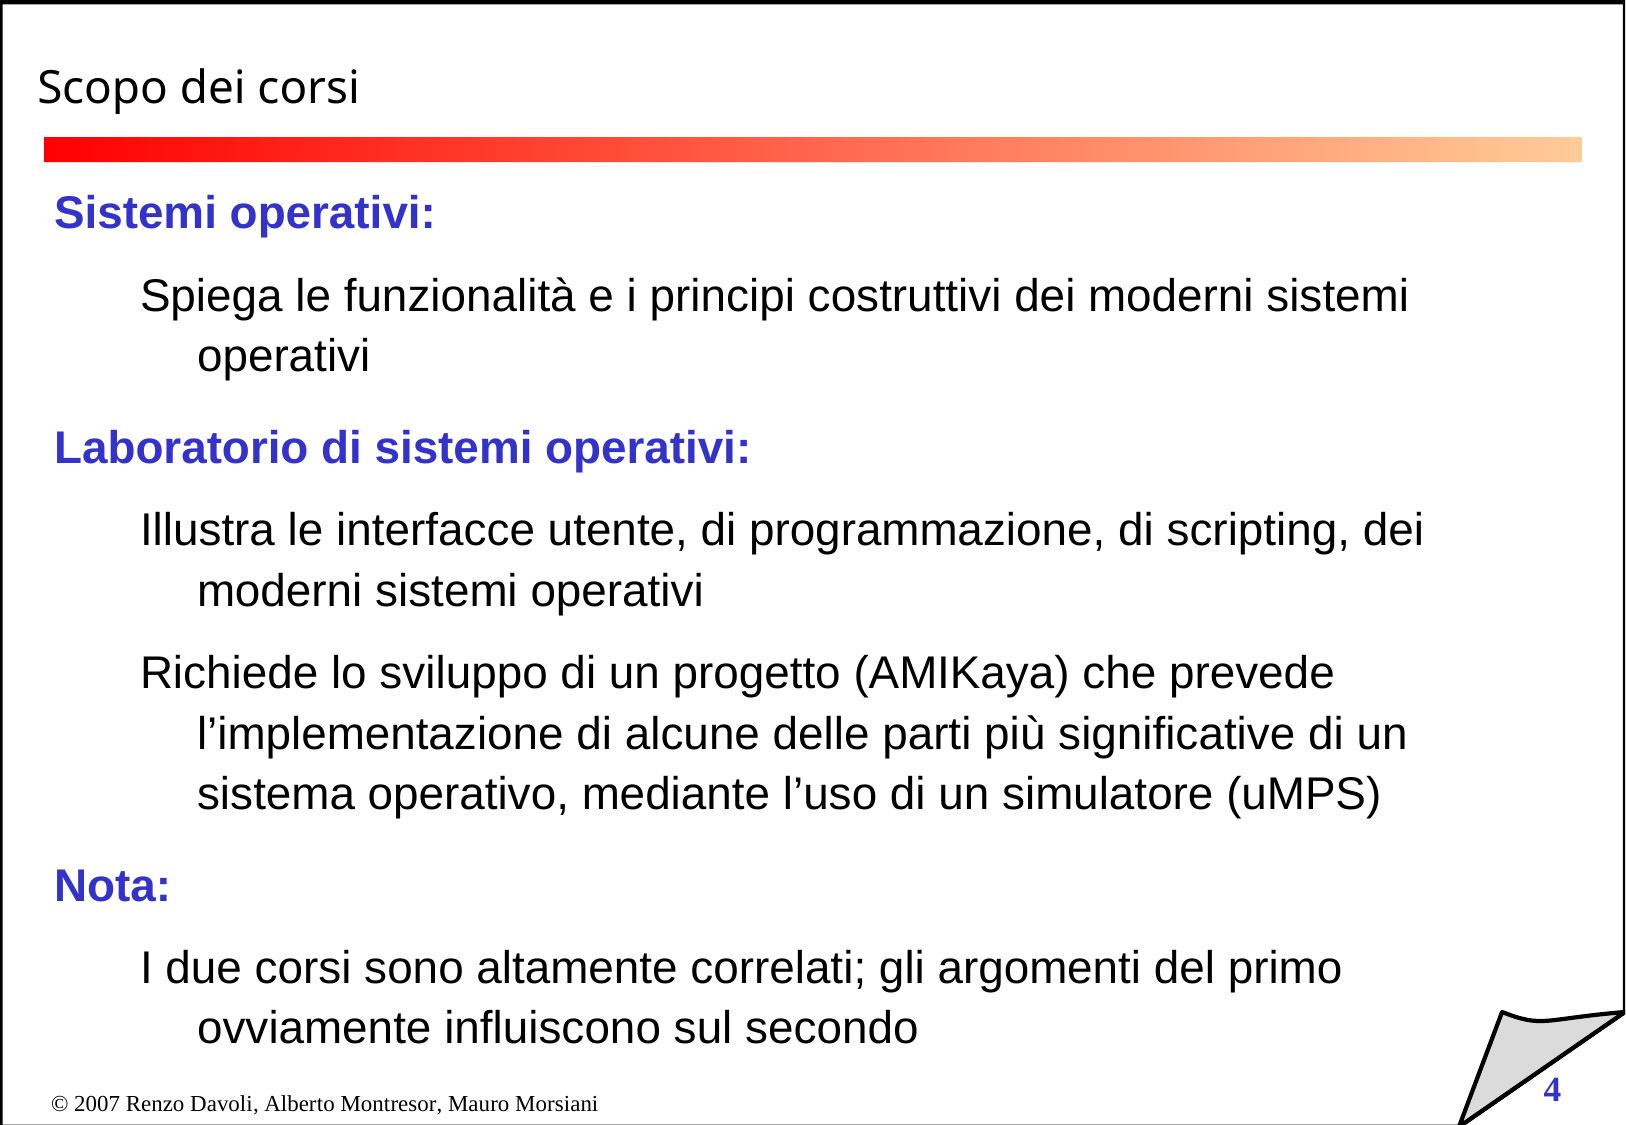

# Scopo dei corsi
Sistemi operativi:
Spiega le funzionalità e i principi costruttivi dei moderni sistemi operativi
Laboratorio di sistemi operativi:
Illustra le interfacce utente, di programmazione, di scripting, dei moderni sistemi operativi
Richiede lo sviluppo di un progetto (AMIKaya) che prevede l’implementazione di alcune delle parti più significative di un sistema operativo, mediante l’uso di un simulatore (uMPS)
Nota:
I due corsi sono altamente correlati; gli argomenti del primo ovviamente influiscono sul secondo